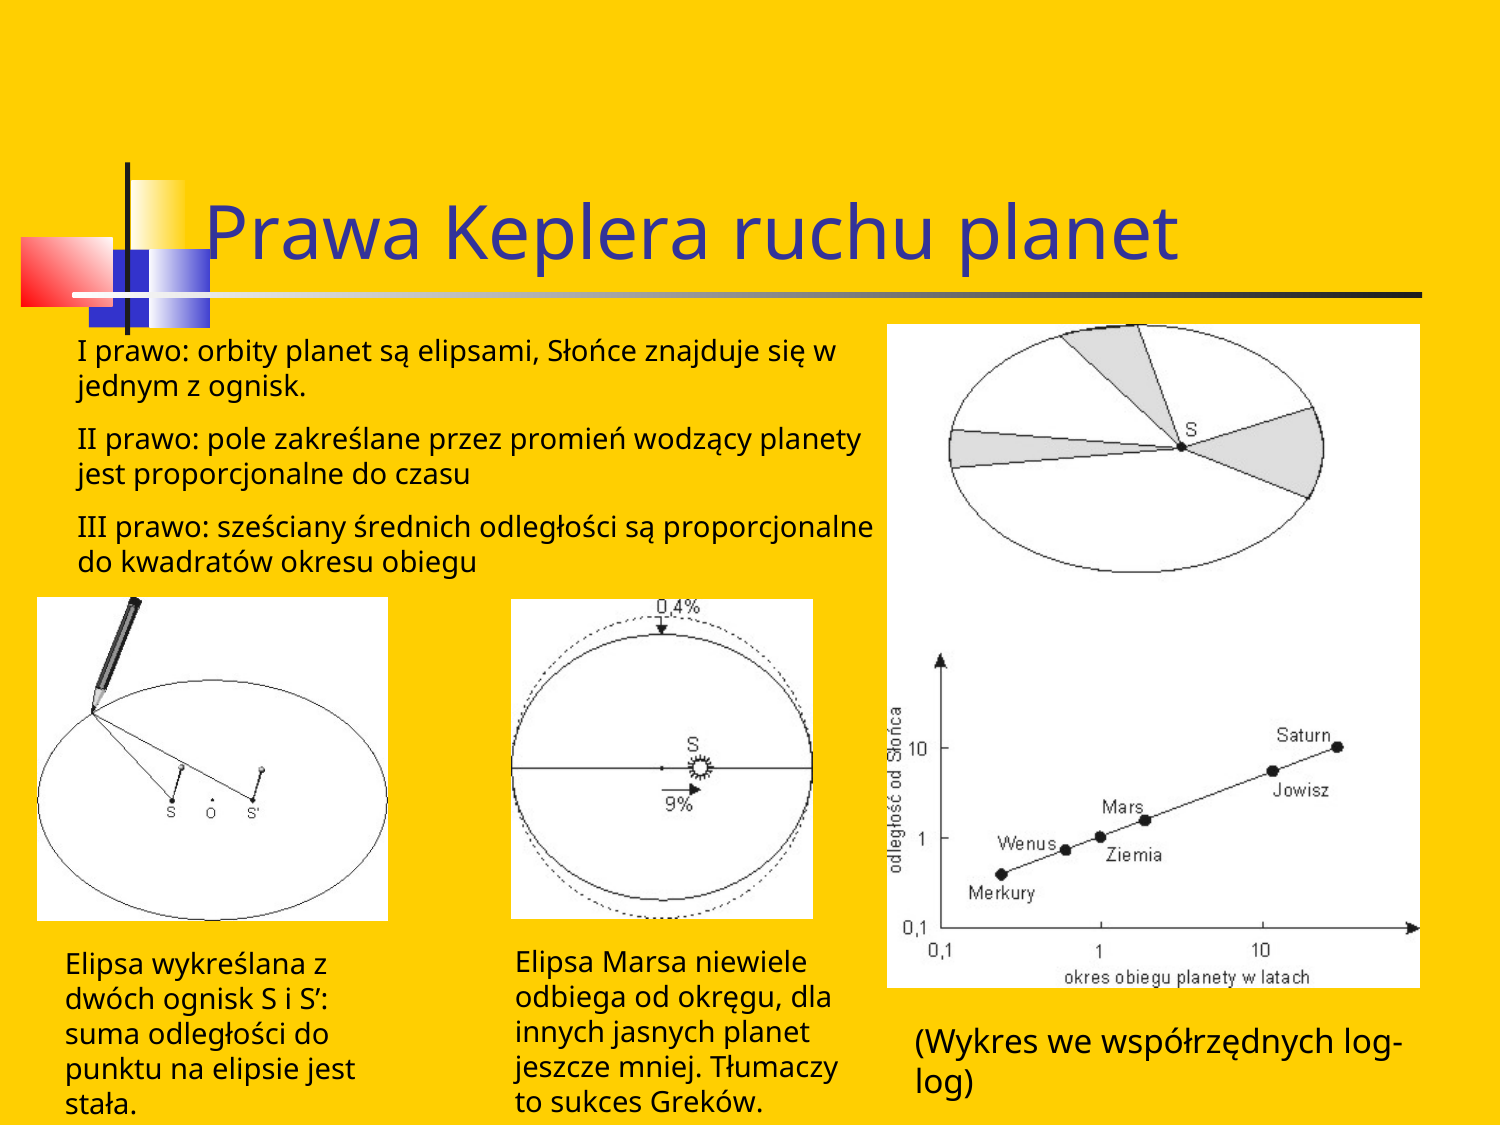

# Prawa Keplera ruchu planet
I prawo: orbity planet są elipsami, Słońce znajduje się w jednym z ognisk.
II prawo: pole zakreślane przez promień wodzący planety jest proporcjonalne do czasu
III prawo: sześciany średnich odległości są proporcjonalne do kwadratów okresu obiegu
Elipsa Marsa niewiele odbiega od okręgu, dla innych jasnych planet jeszcze mniej. Tłumaczy to sukces Greków.
Elipsa wykreślana z dwóch ognisk S i S’: suma odległości do punktu na elipsie jest stała.
(Wykres we współrzędnych log-log)